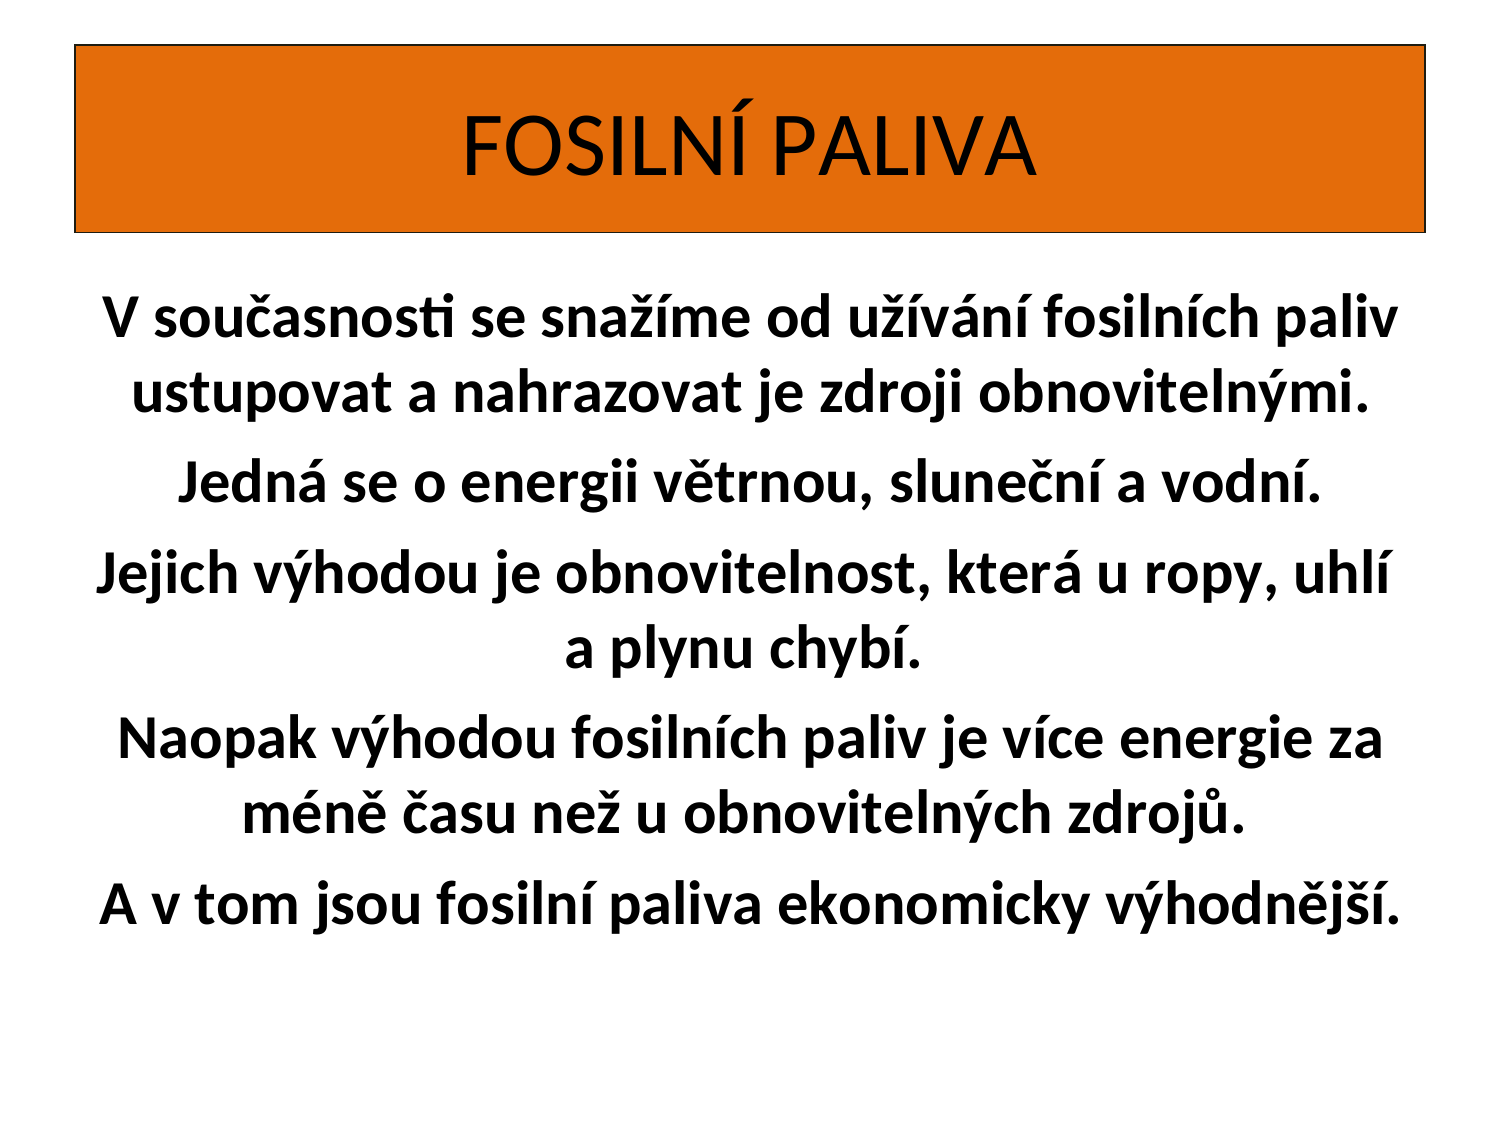

FOSILNÍ PALIVA
V současnosti se snažíme od užívání fosilních paliv ustupovat a nahrazovat je zdroji obnovitelnými.
Jedná se o energii větrnou, sluneční a vodní.
Jejich výhodou je obnovitelnost, která u ropy, uhlí
a plynu chybí.
Naopak výhodou fosilních paliv je více energie za méně času než u obnovitelných zdrojů.
A v tom jsou fosilní paliva ekonomicky výhodnější.